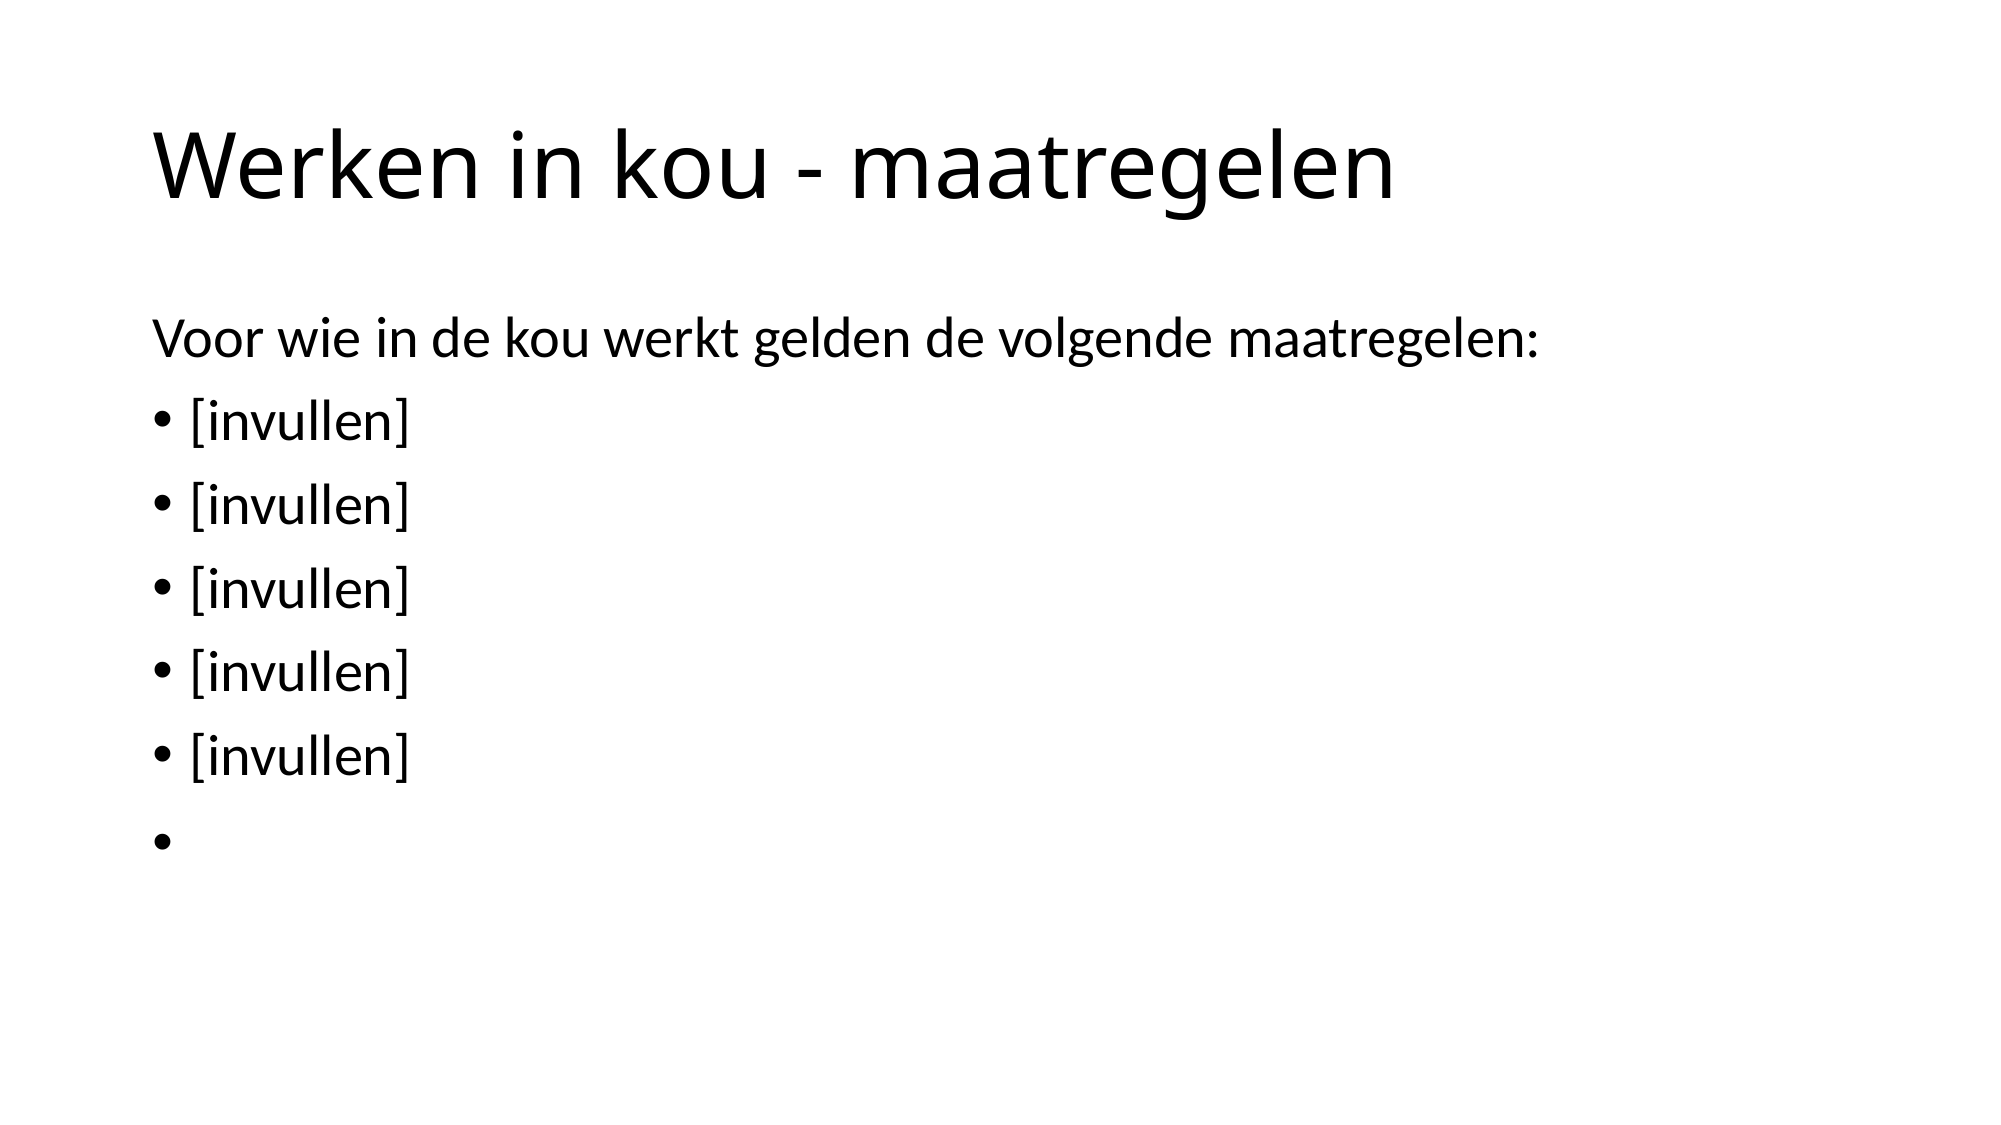

# Werken in kou - maatregelen
Voor wie in de kou werkt gelden de volgende maatregelen:
[invullen]
[invullen]
[invullen]
[invullen]
[invullen]